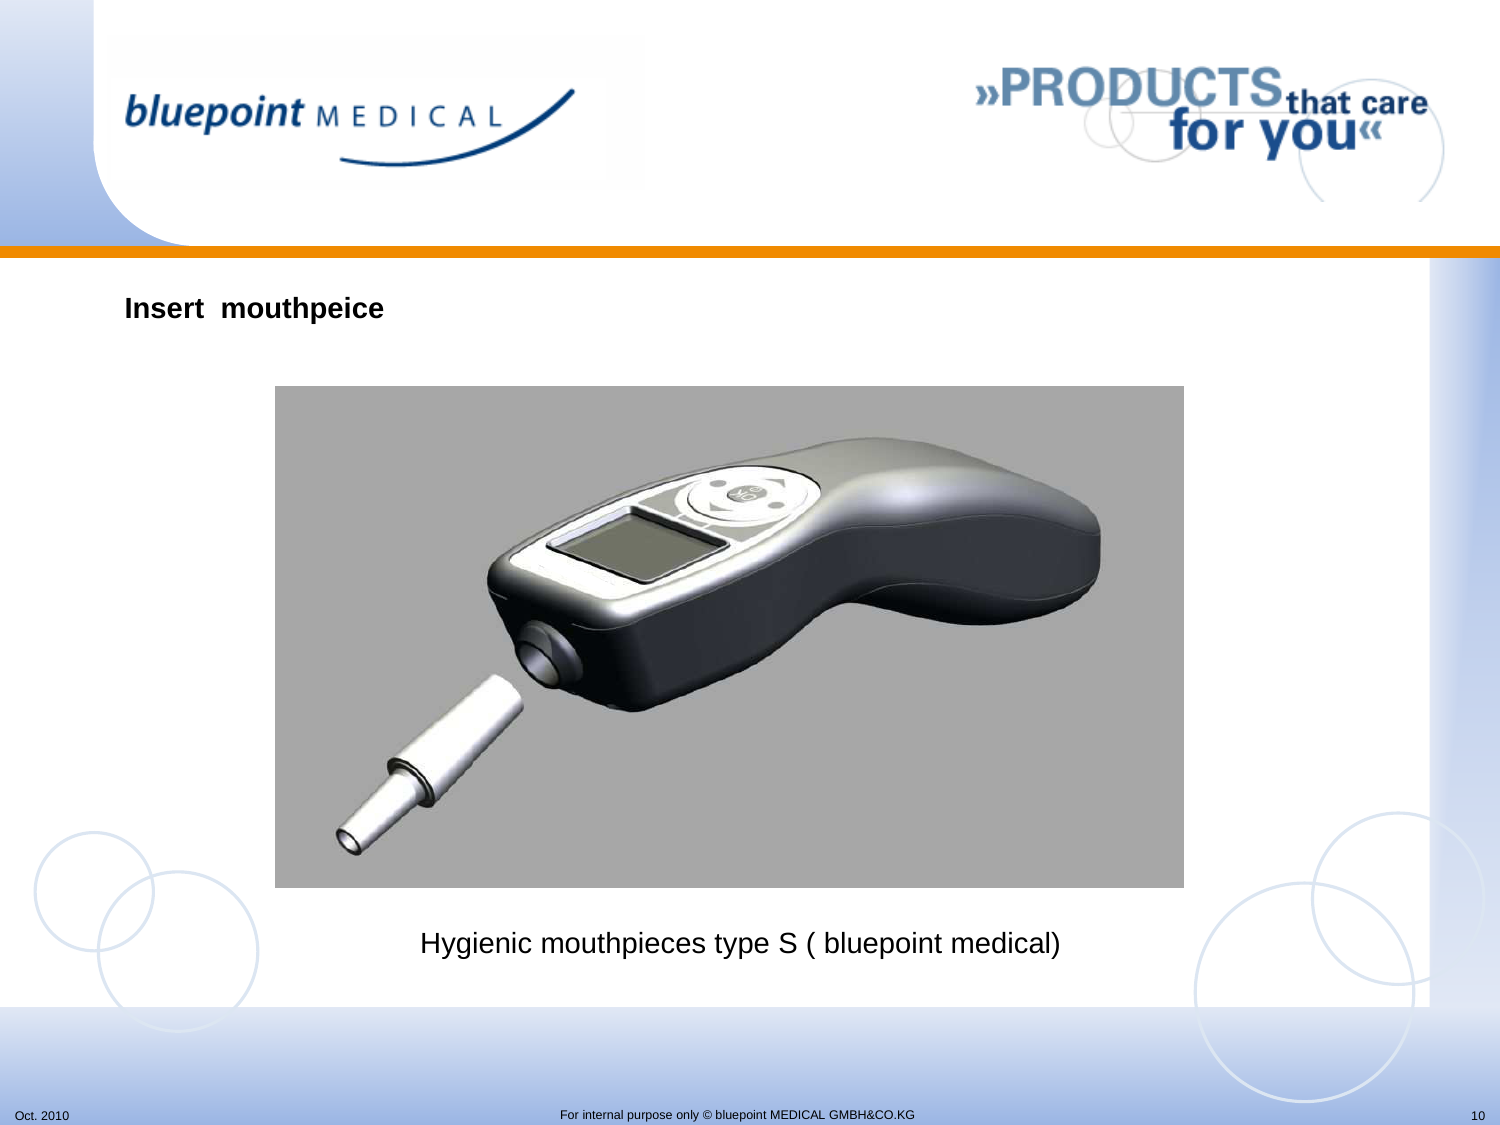

Insert mouthpeice
Hygienic mouthpieces type S ( bluepoint medical)